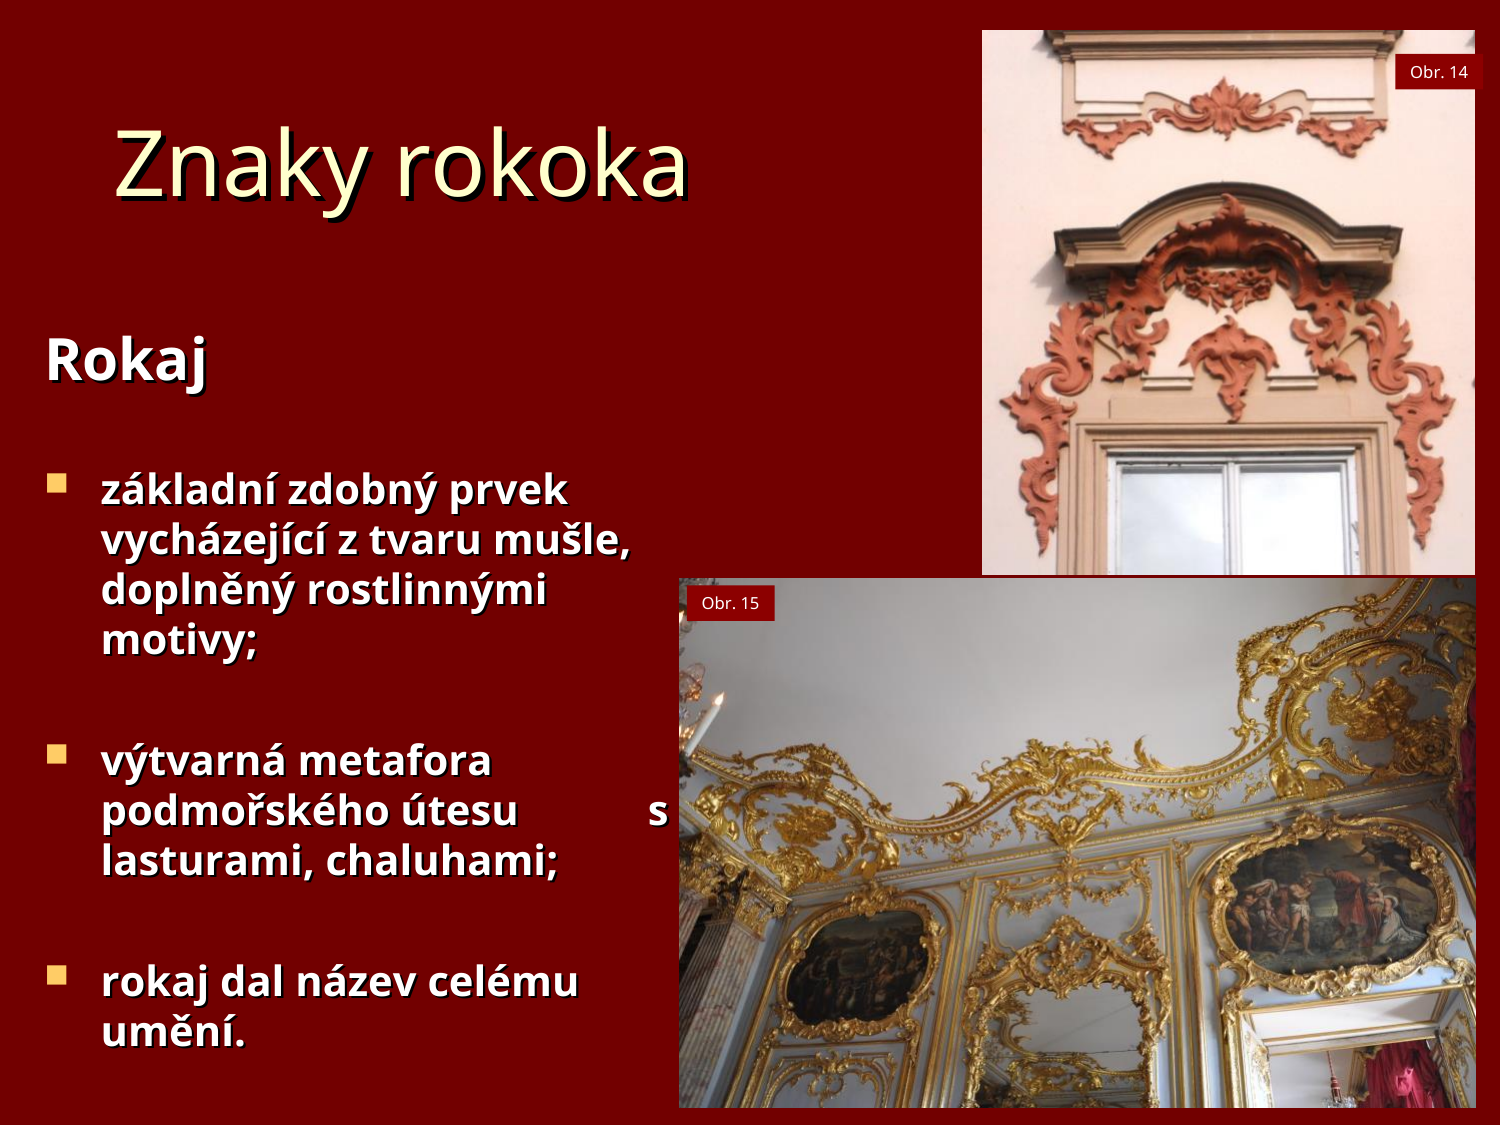

Obr. 14
# Znaky rokoka
Rokaj
základní zdobný prvek vycházející z tvaru mušle, doplněný rostlinnými motivy;
výtvarná metafora podmořského útesu s lasturami, chaluhami;
rokaj dal název celému umění.
Obr. 15